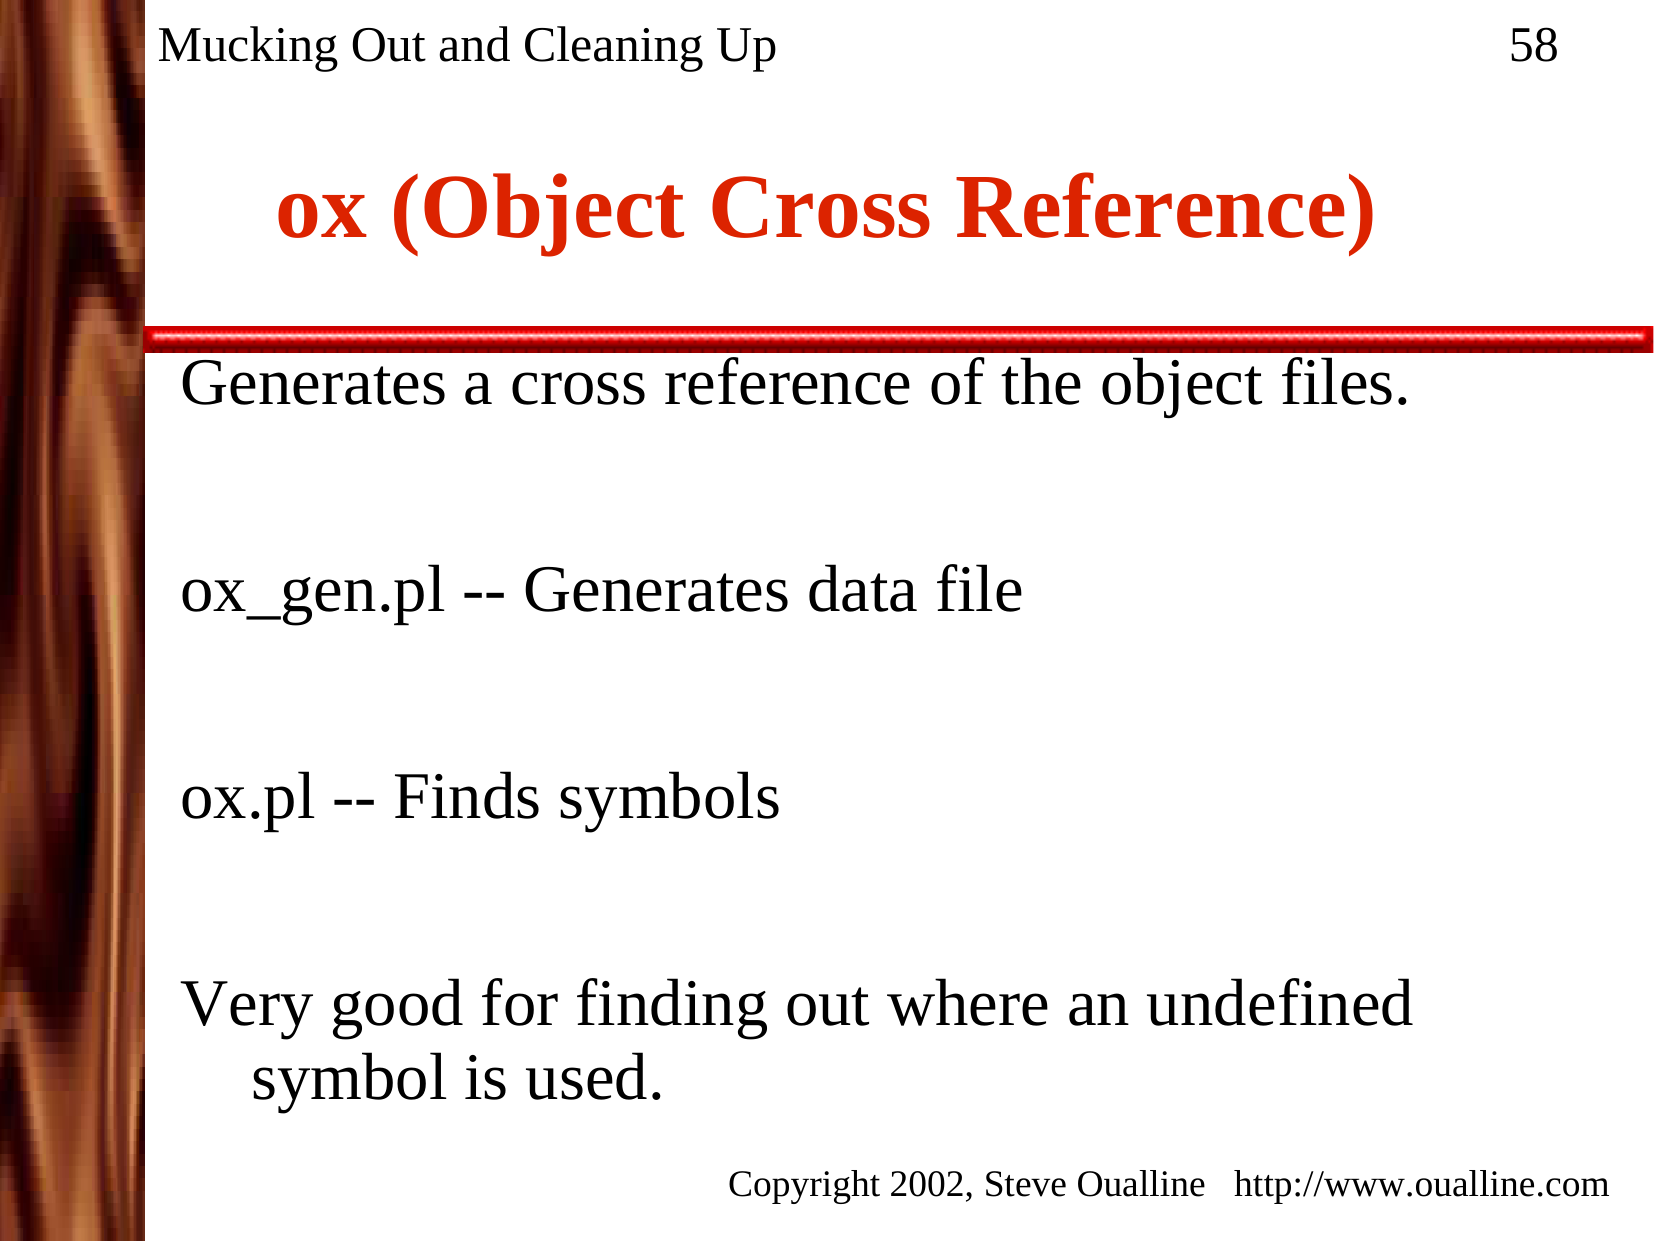

# ox (Object Cross Reference)
Generates a cross reference of the object files.
ox_gen.pl -- Generates data file
ox.pl -- Finds symbols
Very good for finding out where an undefined symbol is used.